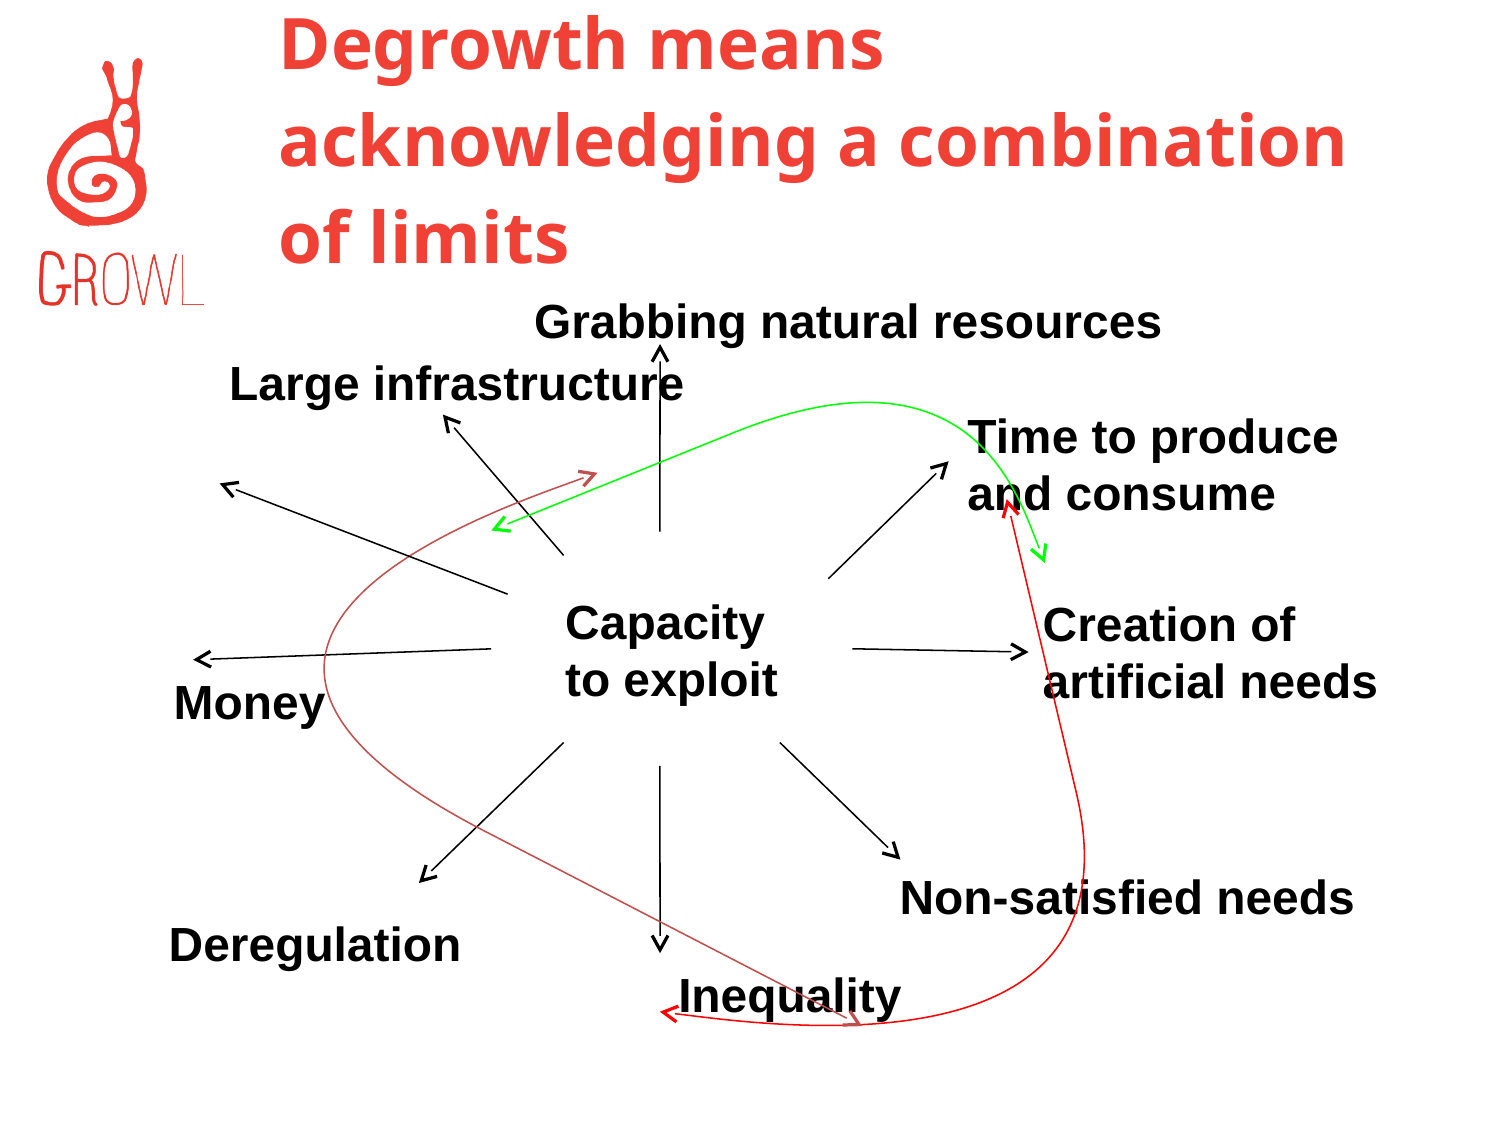

# Degrowth means acknowledging a combination of limits
Grabbing natural resources
Large infrastructure
Time to produce
and consume
Capacity to exploit
Creation of
artificial needs
Money
Non-satisfied needs
Deregulation
Inequality